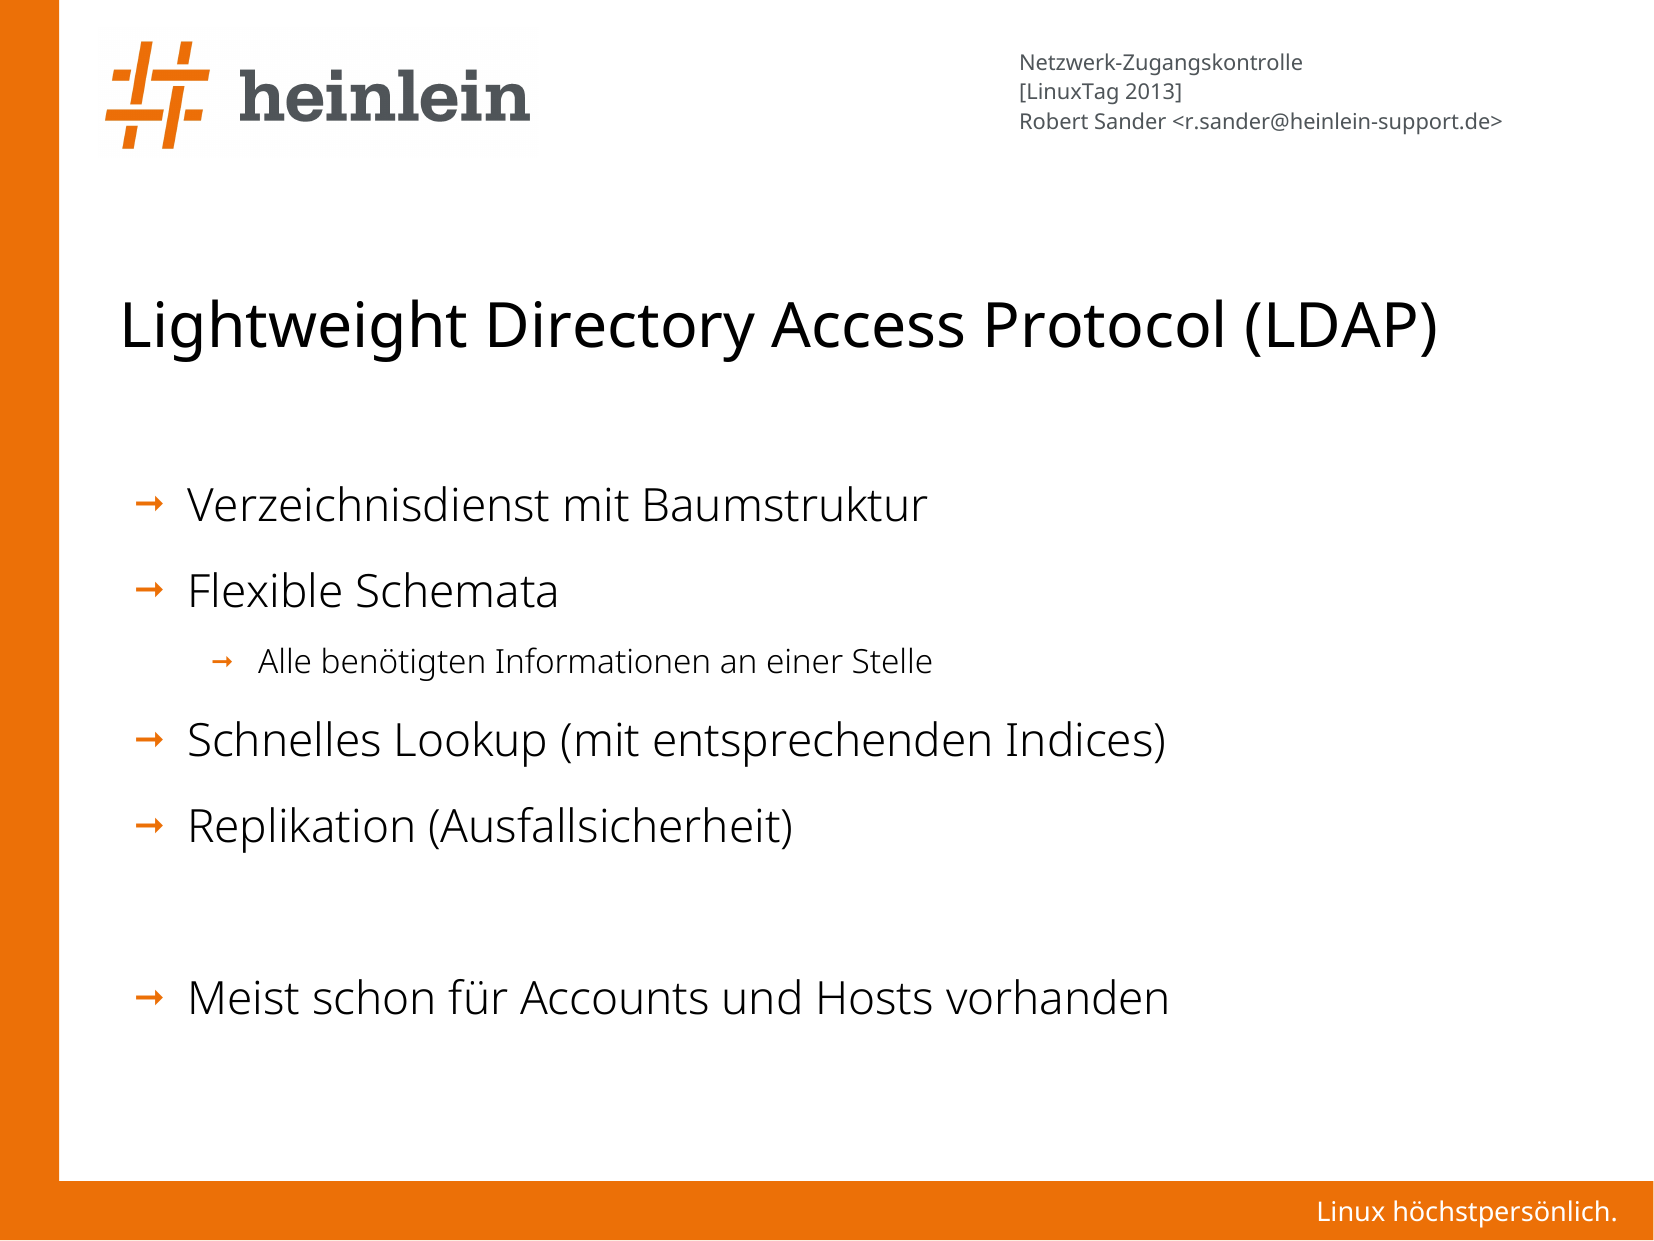

# Lightweight Directory Access Protocol (LDAP)
Verzeichnisdienst mit Baumstruktur
Flexible Schemata
Alle benötigten Informationen an einer Stelle
Schnelles Lookup (mit entsprechenden Indices)
Replikation (Ausfallsicherheit)
Meist schon für Accounts und Hosts vorhanden